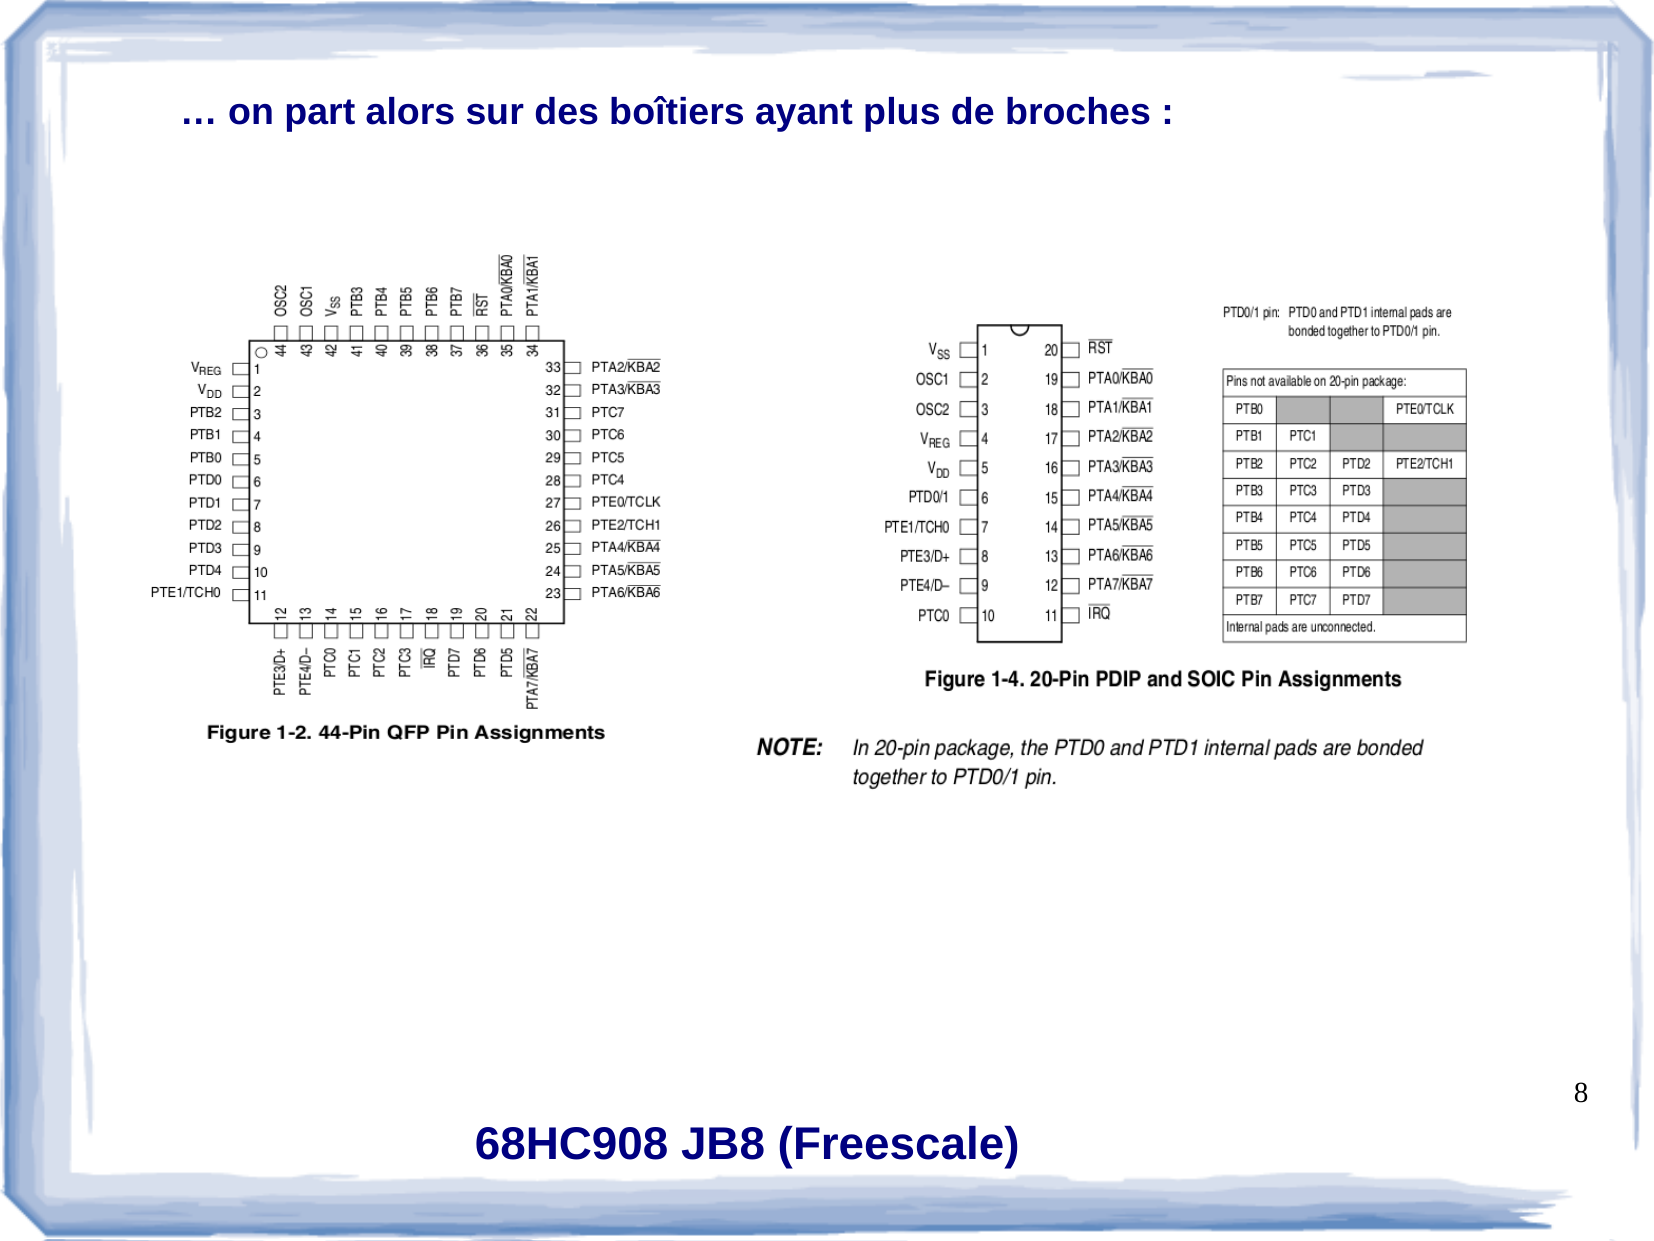

… on part alors sur des boîtiers ayant plus de broches :
8
 68HC908 JB8 (Freescale)